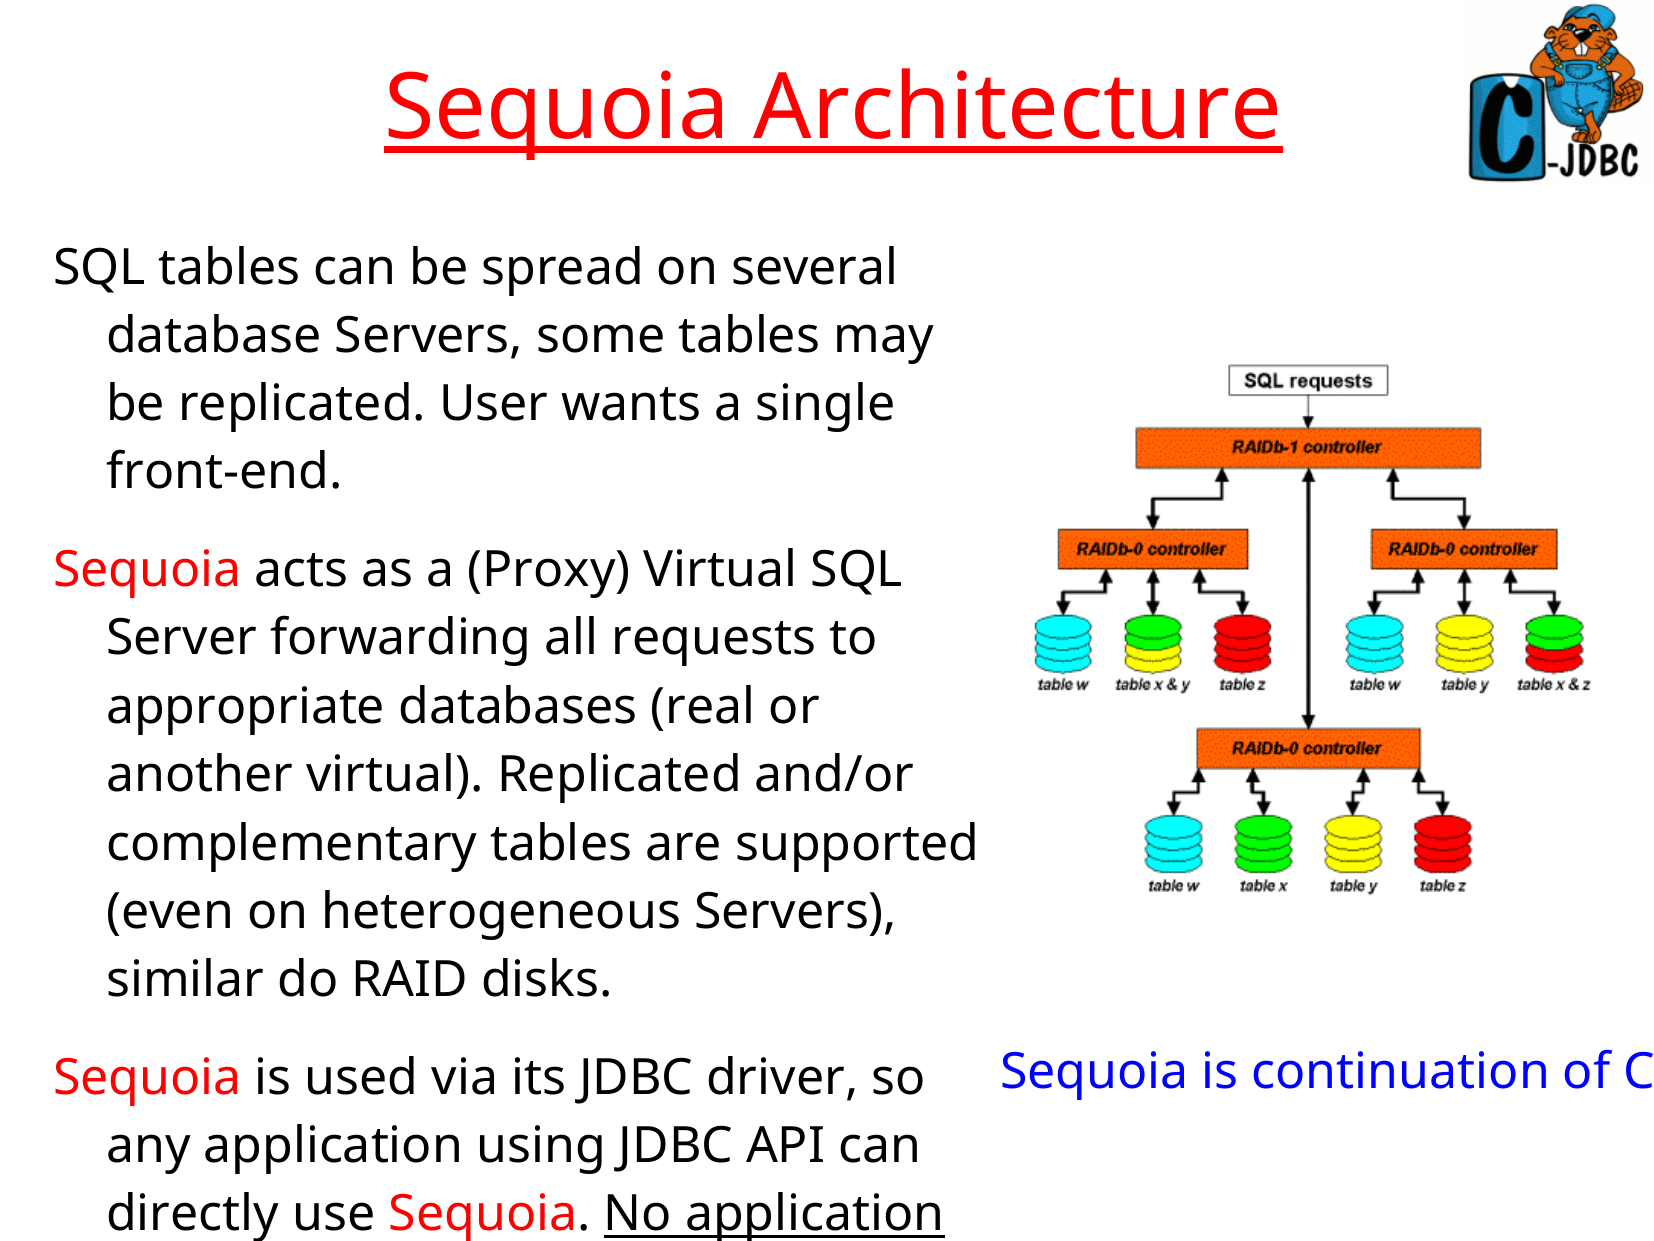

# Sequoia Architecture
SQL tables can be spread on several database Servers, some tables may be replicated. User wants a single front-end.
Sequoia acts as a (Proxy) Virtual SQL Server forwarding all requests to appropriate databases (real or another virtual). Replicated and/or complementary tables are supported (even on heterogeneous Servers), similar do RAID disks.
Sequoia is used via its JDBC driver, so any application using JDBC API can directly use Sequoia. No application modification is required to use Sequoia.
Sequoia is continuation of C-JDBC.